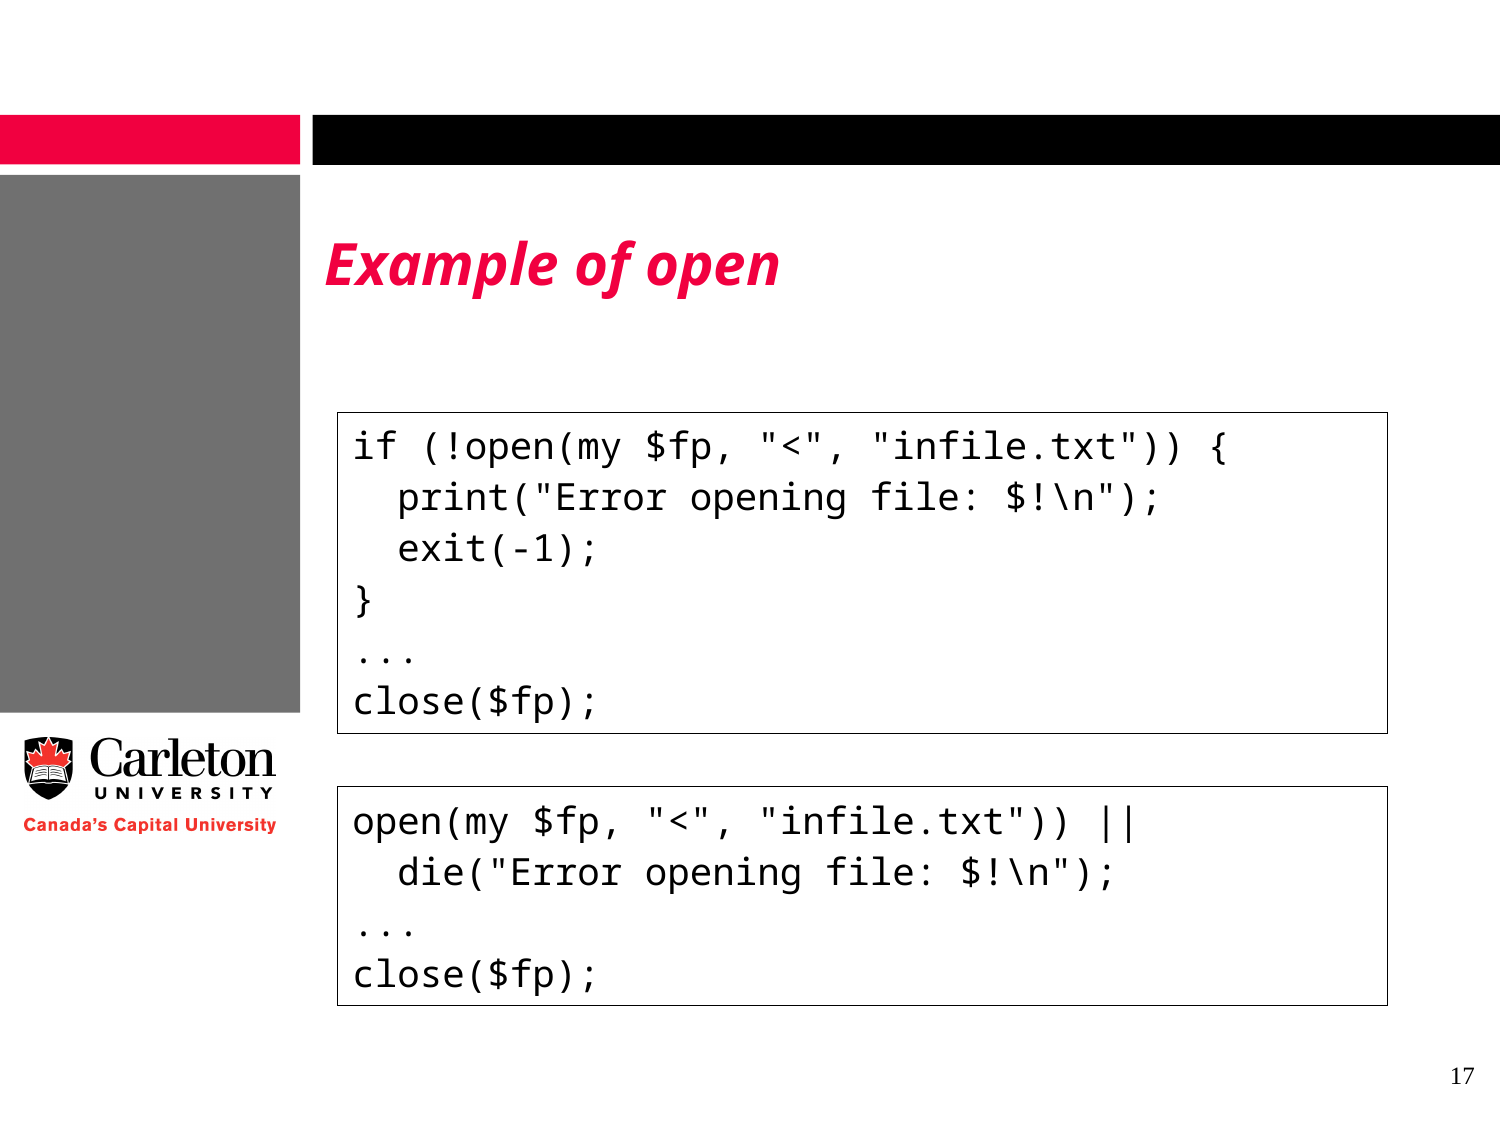

# Example of open
if (!open(my $fp, "<", "infile.txt")) {
 print("Error opening file: $!\n");
 exit(-1);
}
...
close($fp);
open(my $fp, "<", "infile.txt")) ||
 die("Error opening file: $!\n");
...
close($fp);
17